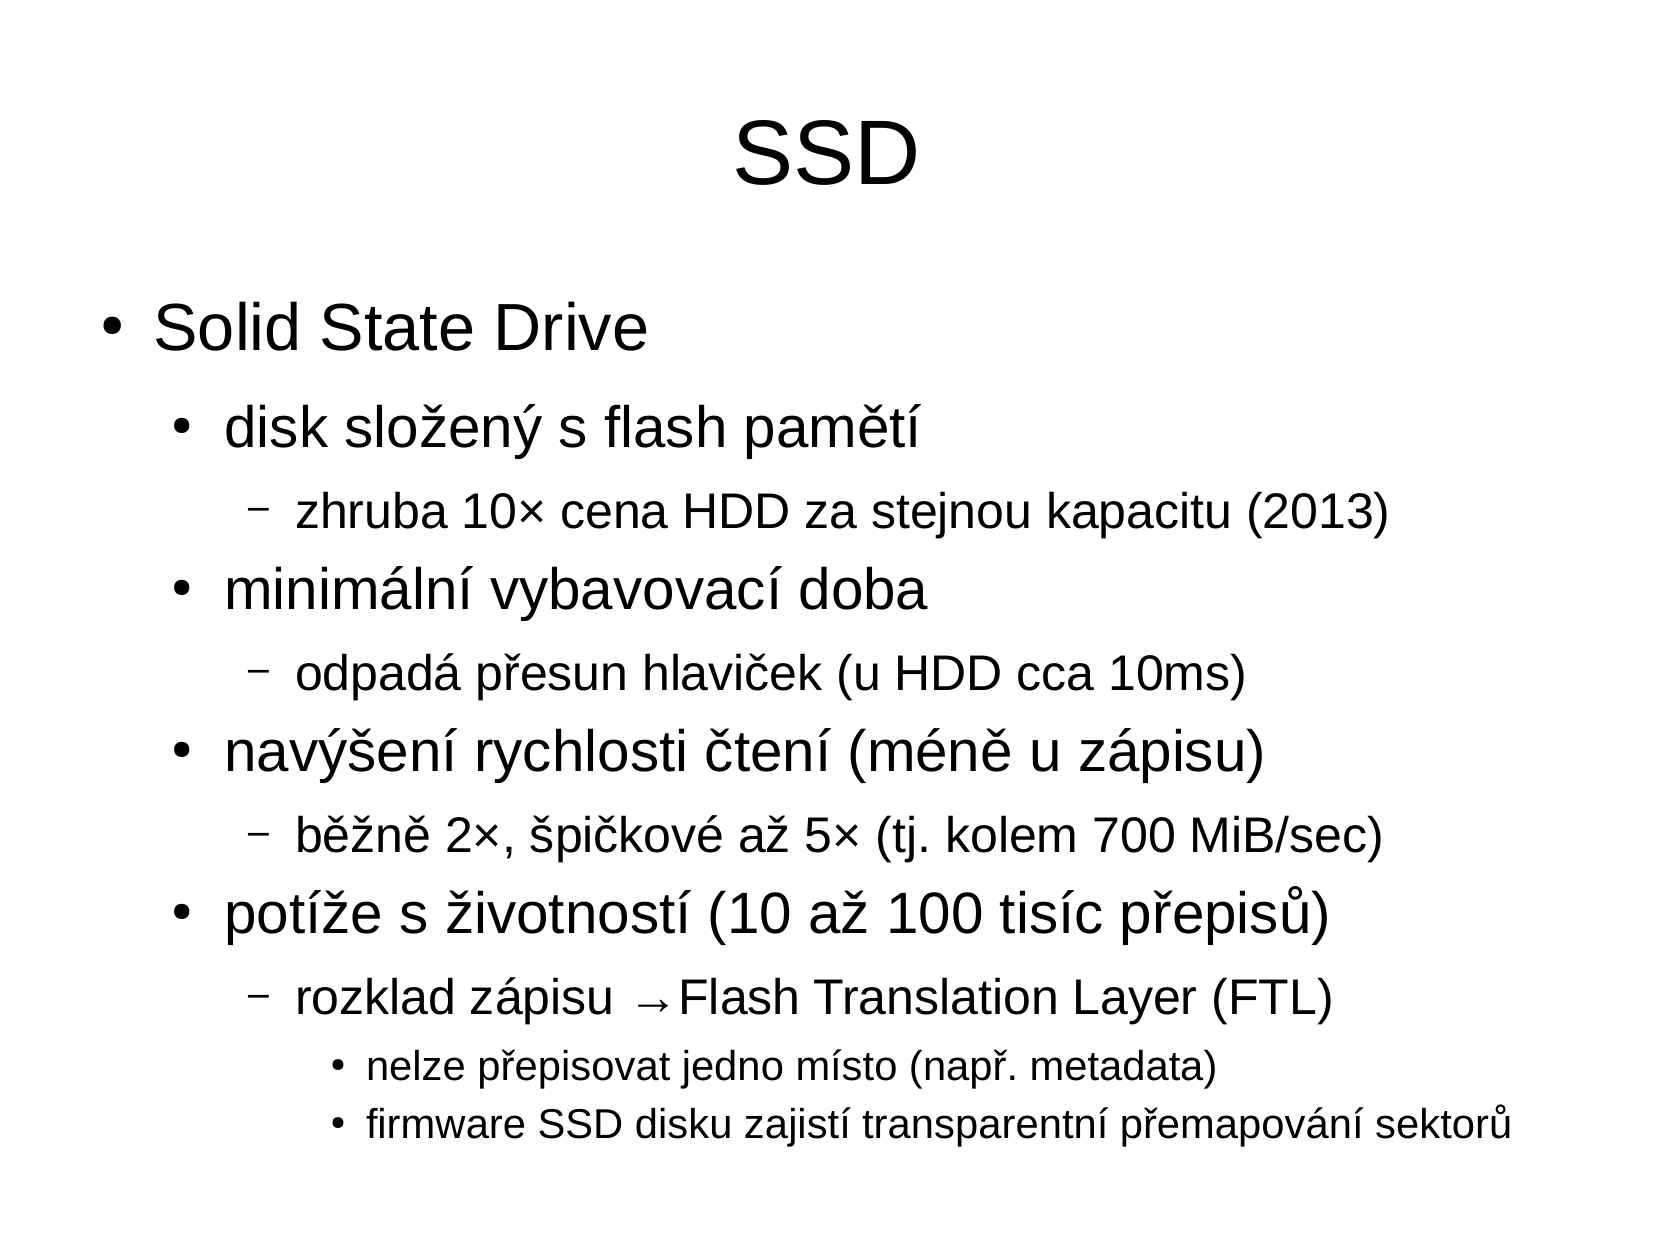

# SSD
Solid State Drive
disk složený s flash pamětí
zhruba 10× cena HDD za stejnou kapacitu (2013)
minimální vybavovací doba
odpadá přesun hlaviček (u HDD cca 10ms)
navýšení rychlosti čtení (méně u zápisu)
běžně 2×, špičkové až 5× (tj. kolem 700 MiB/sec)
potíže s životností (10 až 100 tisíc přepisů)
rozklad zápisu →Flash Translation Layer (FTL)
nelze přepisovat jedno místo (např. metadata)
firmware SSD disku zajistí transparentní přemapování sektorů